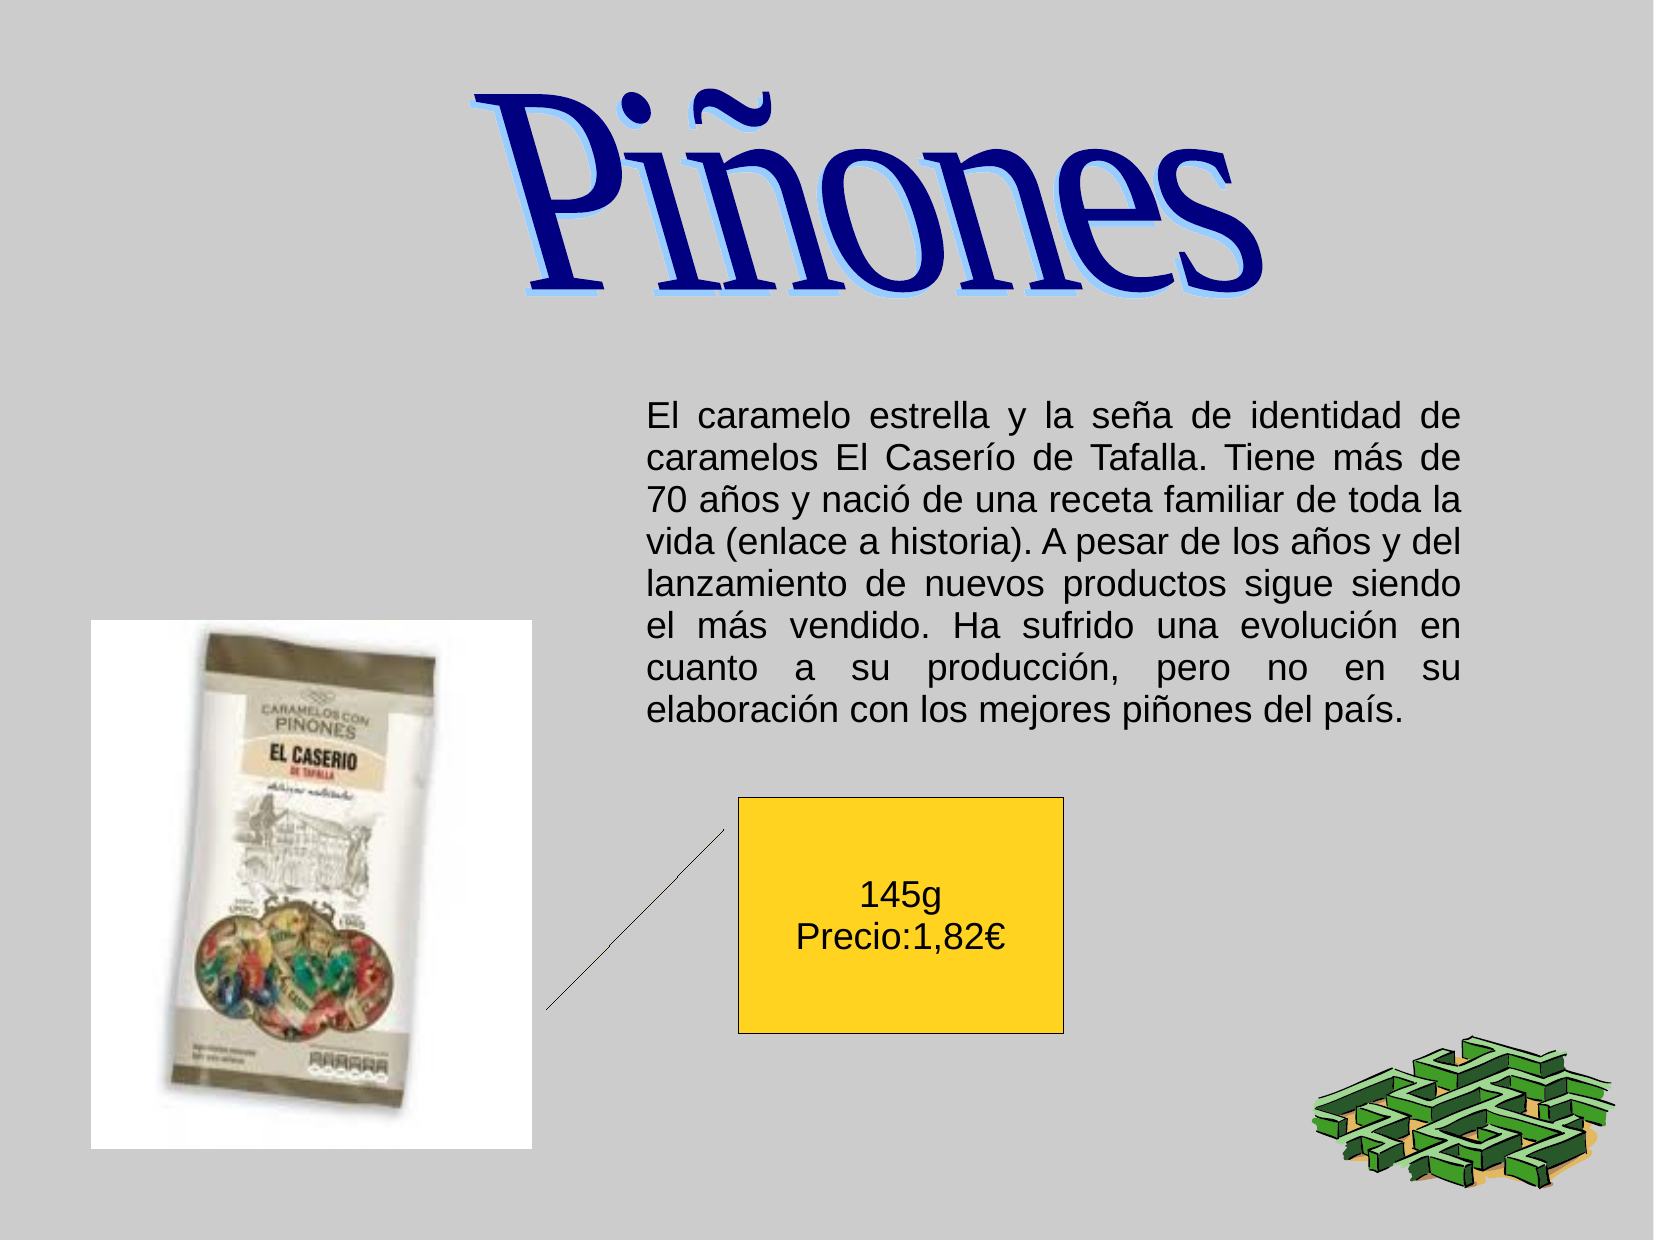

Piñones
El caramelo estrella y la seña de identidad de caramelos El Caserío de Tafalla. Tiene más de 70 años y nació de una receta familiar de toda la vida (enlace a historia). A pesar de los años y del lanzamiento de nuevos productos sigue siendo el más vendido. Ha sufrido una evolución en cuanto a su producción, pero no en su elaboración con los mejores piñones del país.
145g
Precio:1,82€